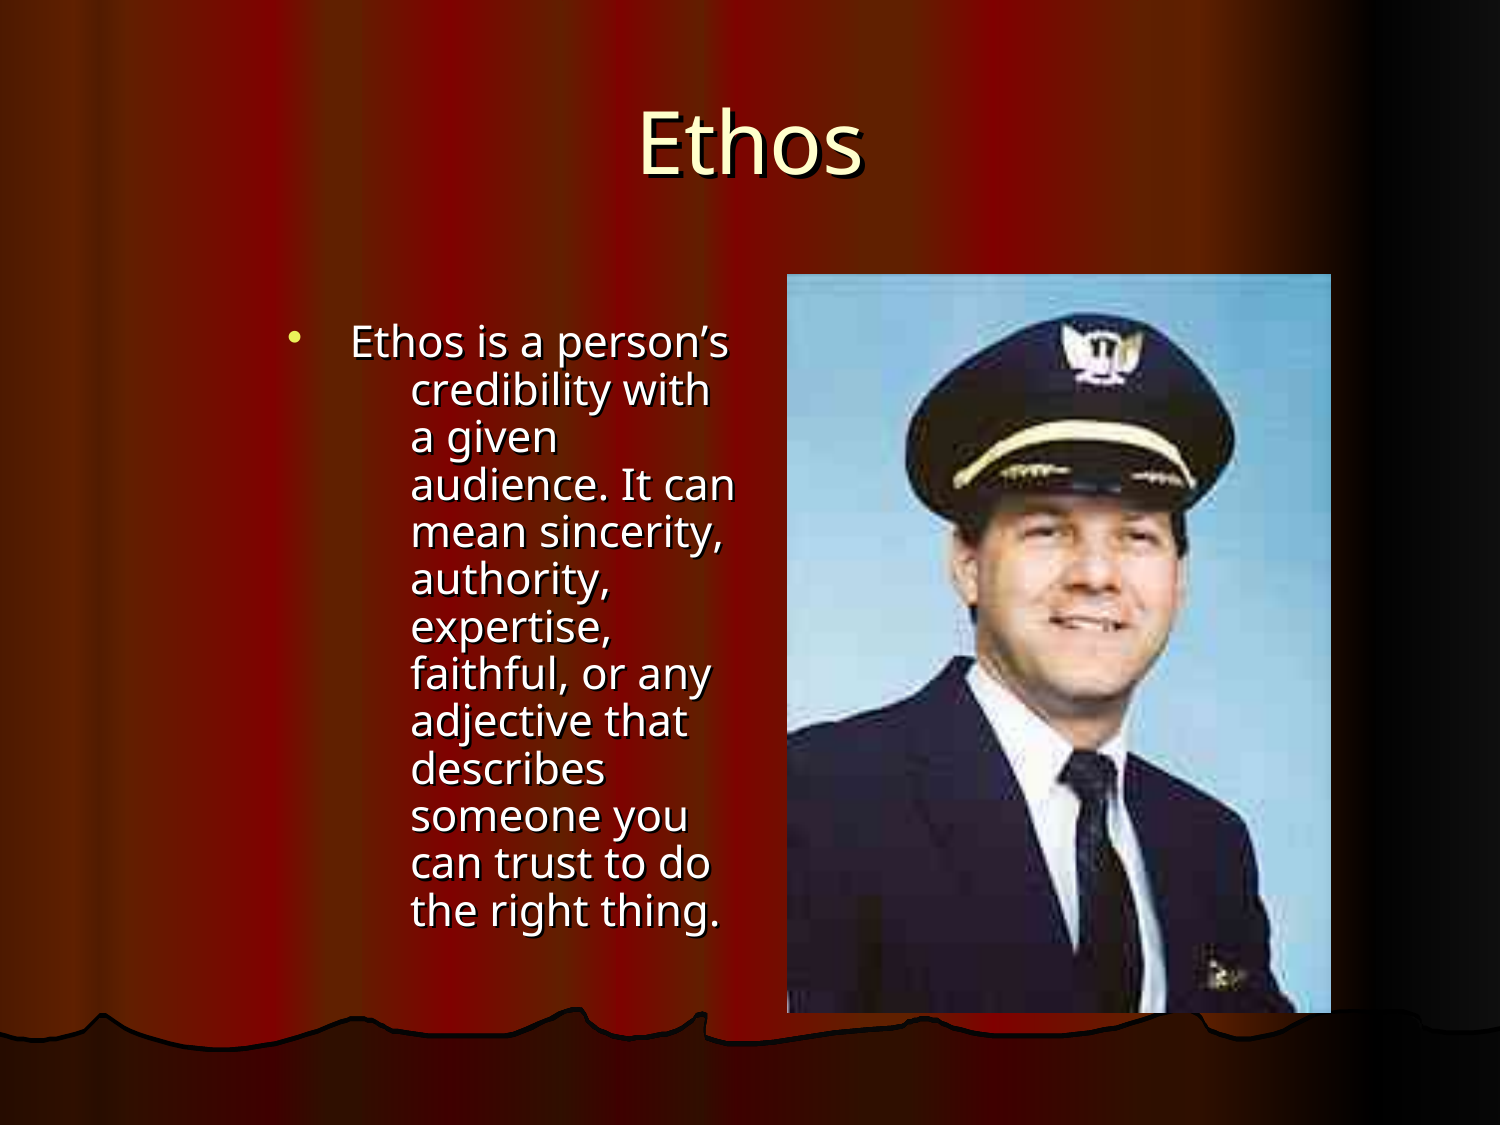

# Ethos
Ethos is a person’s credibility with a given audience. It can mean sincerity, authority, expertise, faithful, or any adjective that describes someone you can trust to do the right thing.